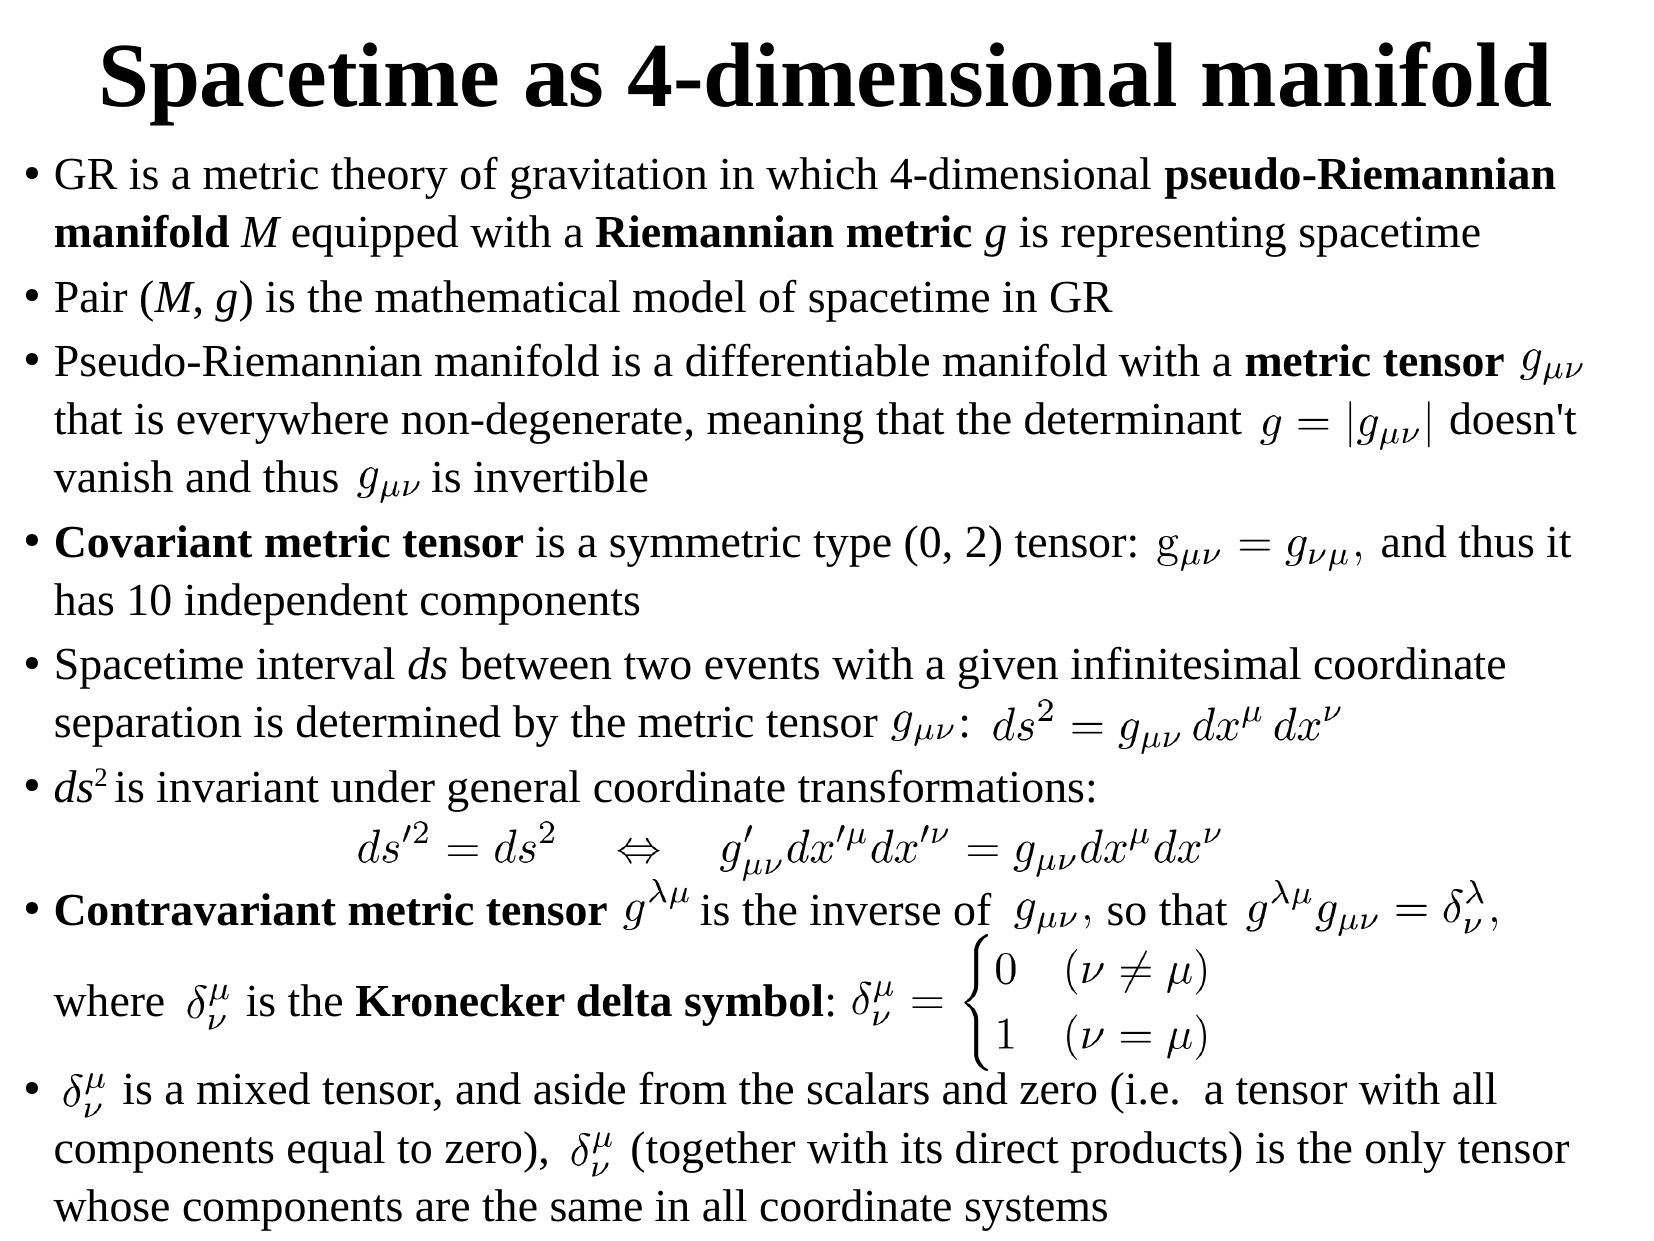

# Spacetime as 4-dimensional manifold
GR is a metric theory of gravitation in which 4-dimensional pseudo-Riemannian manifold M equipped with a Riemannian metric g is representing spacetime
Pair (M, g) is the mathematical model of spacetime in GR
Pseudo-Riemannian manifold is a differentiable manifold with a metric tensor that is everywhere non-degenerate, meaning that the determinant doesn't vanish and thus is invertible
Covariant metric tensor is a symmetric type (0, 2) tensor: and thus it has 10 independent components
Spacetime interval ds between two events with a given infinitesimal coordinate separation is determined by the metric tensor :
ds2 is invariant under general coordinate transformations:
Contravariant metric tensor is the inverse of so that
where is the Kronecker delta symbol:
 is a mixed tensor, and aside from the scalars and zero (i.e. a tensor with all components equal to zero), (together with its direct products) is the only tensor whose components are the same in all coordinate systems